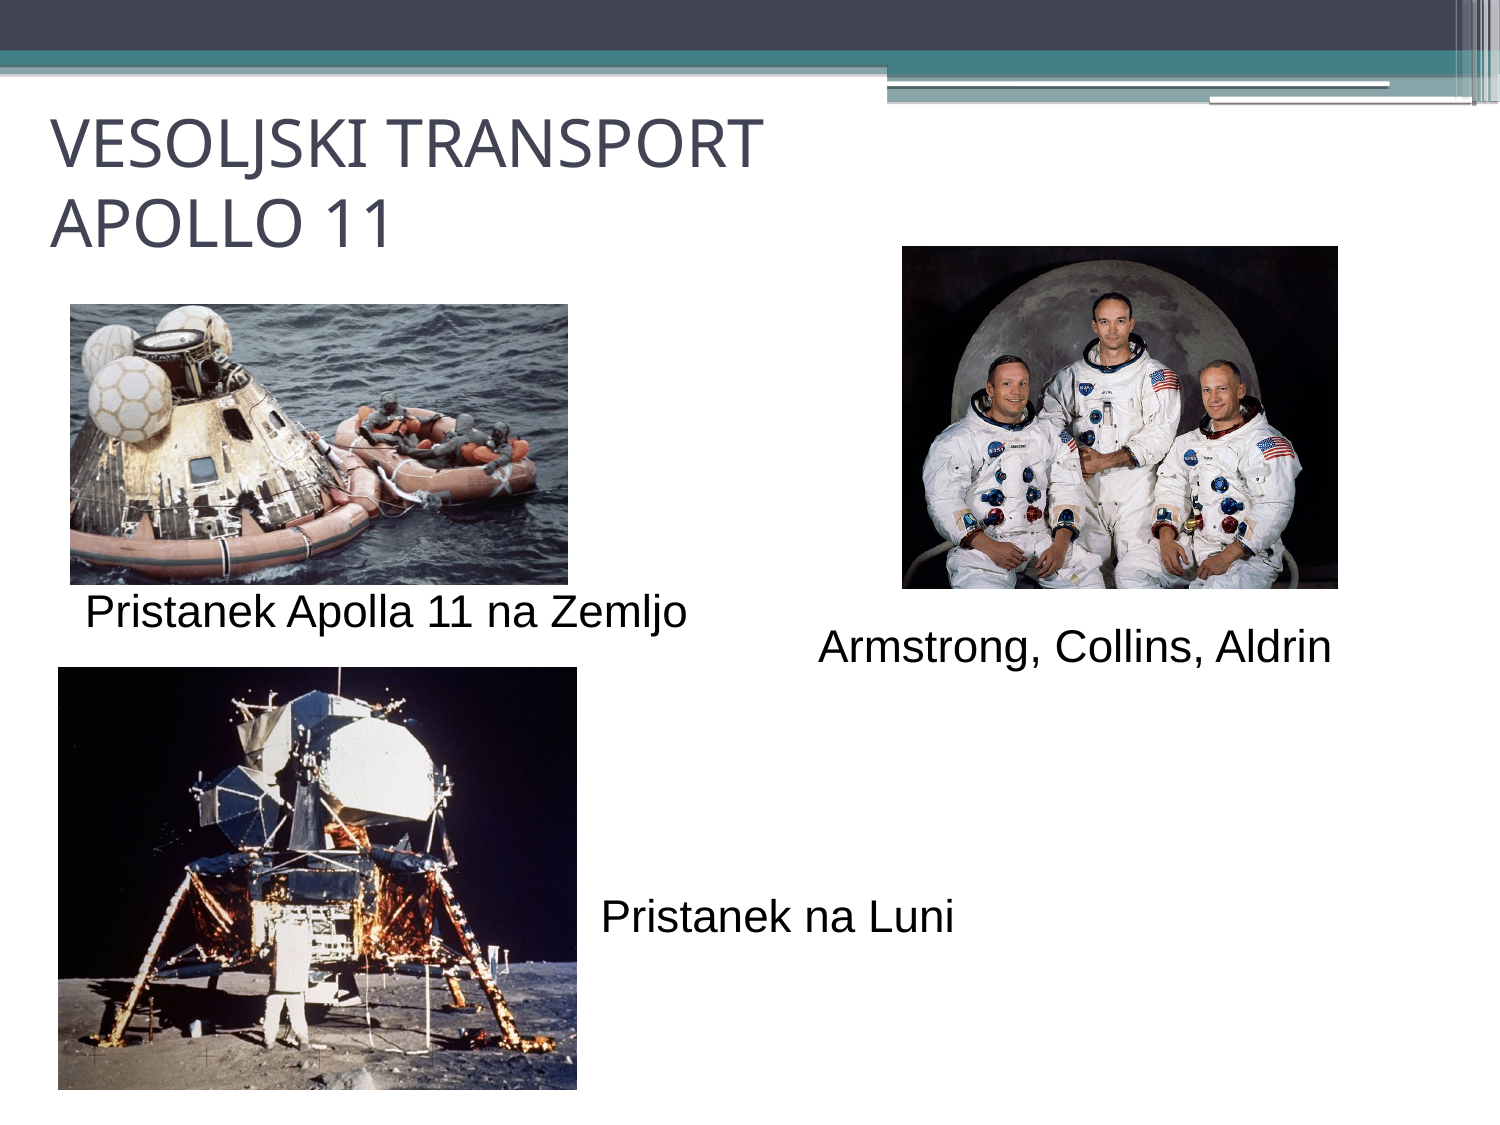

# VESOLJSKI TRANSPORT APOLLO 11
Pristanek Apolla 11 na Zemljo
Armstrong, Collins, Aldrin
Pristanek na Luni